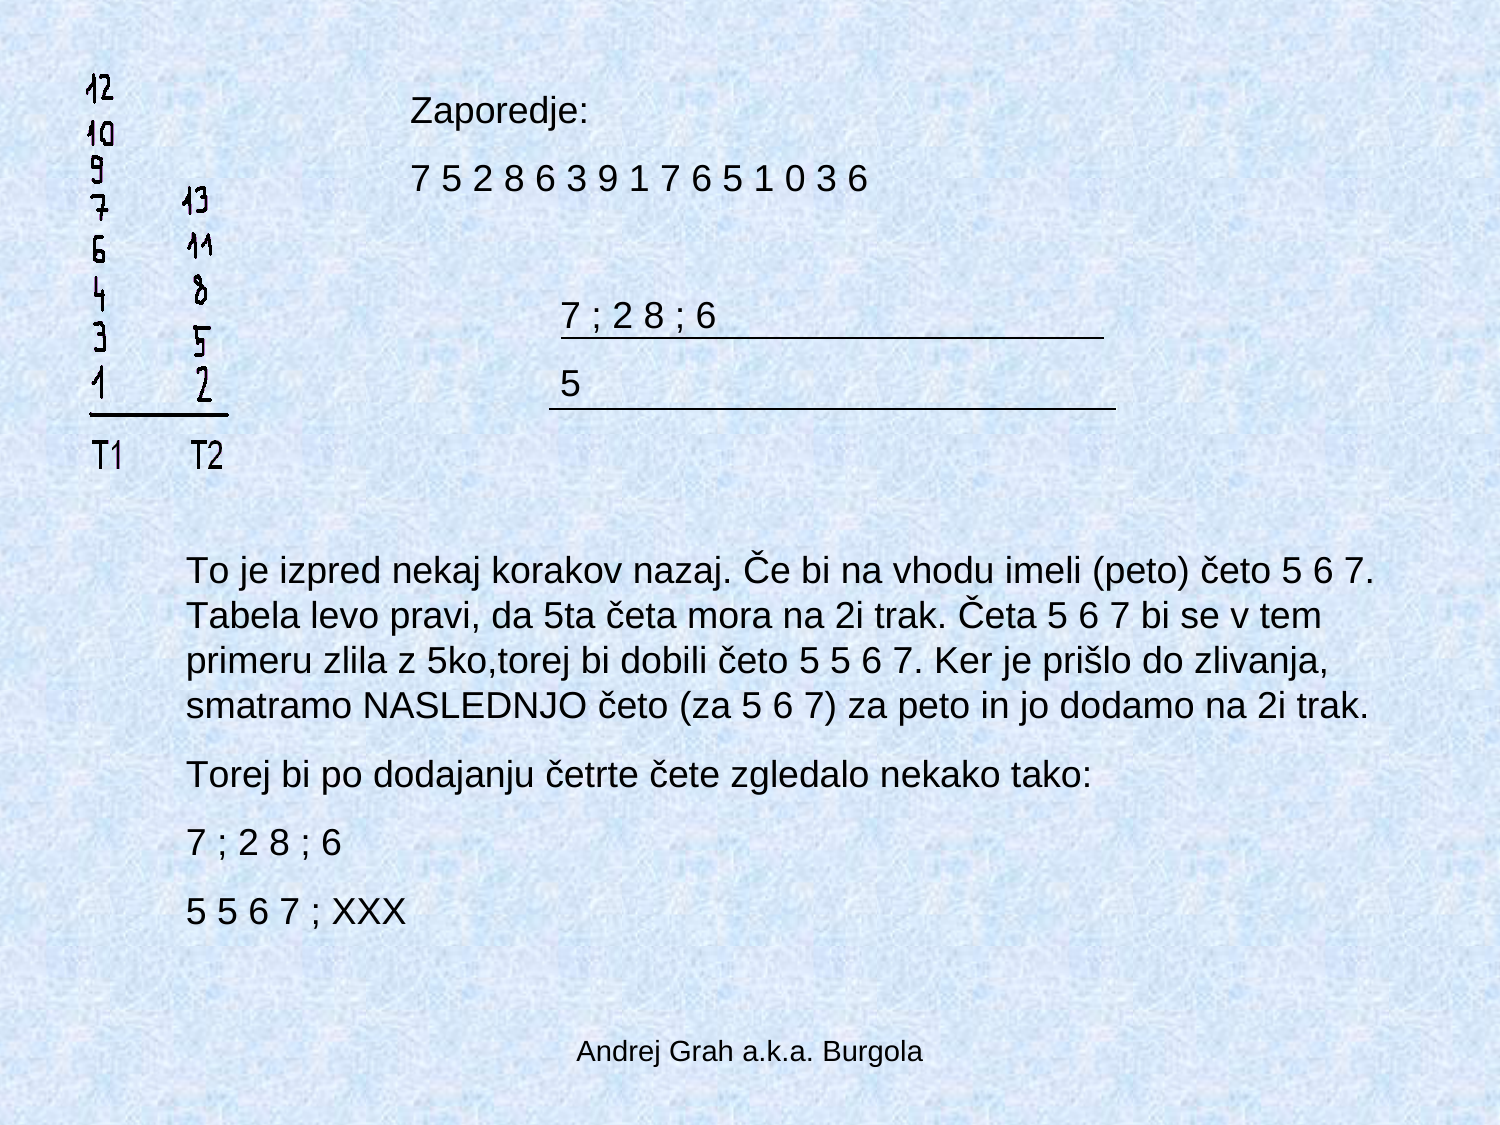

Zaporedje:
7 5 2 8 6 3 9 1 7 6 5 1 0 3 6
	7 ; 2 8 ; 6
	5
To je izpred nekaj korakov nazaj. Če bi na vhodu imeli (peto) četo 5 6 7. Tabela levo pravi, da 5ta četa mora na 2i trak. Četa 5 6 7 bi se v tem primeru zlila z 5ko,torej bi dobili četo 5 5 6 7. Ker je prišlo do zlivanja, smatramo NASLEDNJO četo (za 5 6 7) za peto in jo dodamo na 2i trak.
Torej bi po dodajanju četrte čete zgledalo nekako tako:
7 ; 2 8 ; 6
5 5 6 7 ; XXX
Andrej Grah a.k.a. Burgola